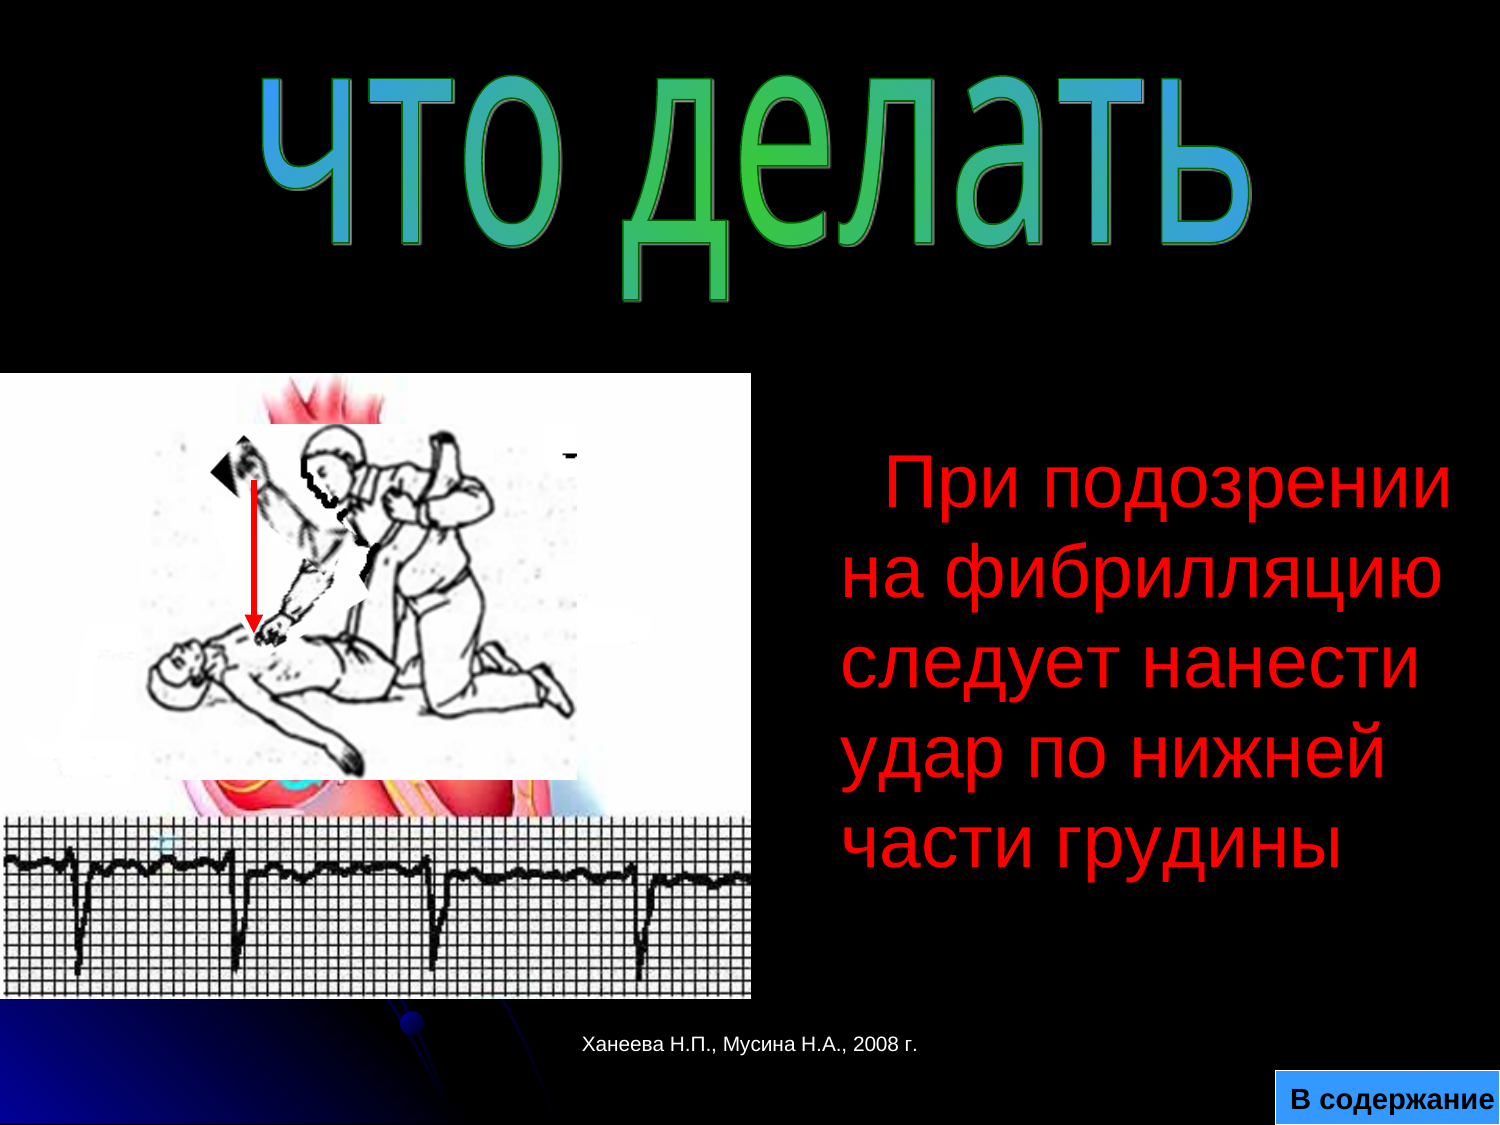

что делать
При подозрении на фибрилляцию следует нанести удар по нижней части грудины
Ханеева Н.П., Мусина Н.А., 2008 г.
В содержание